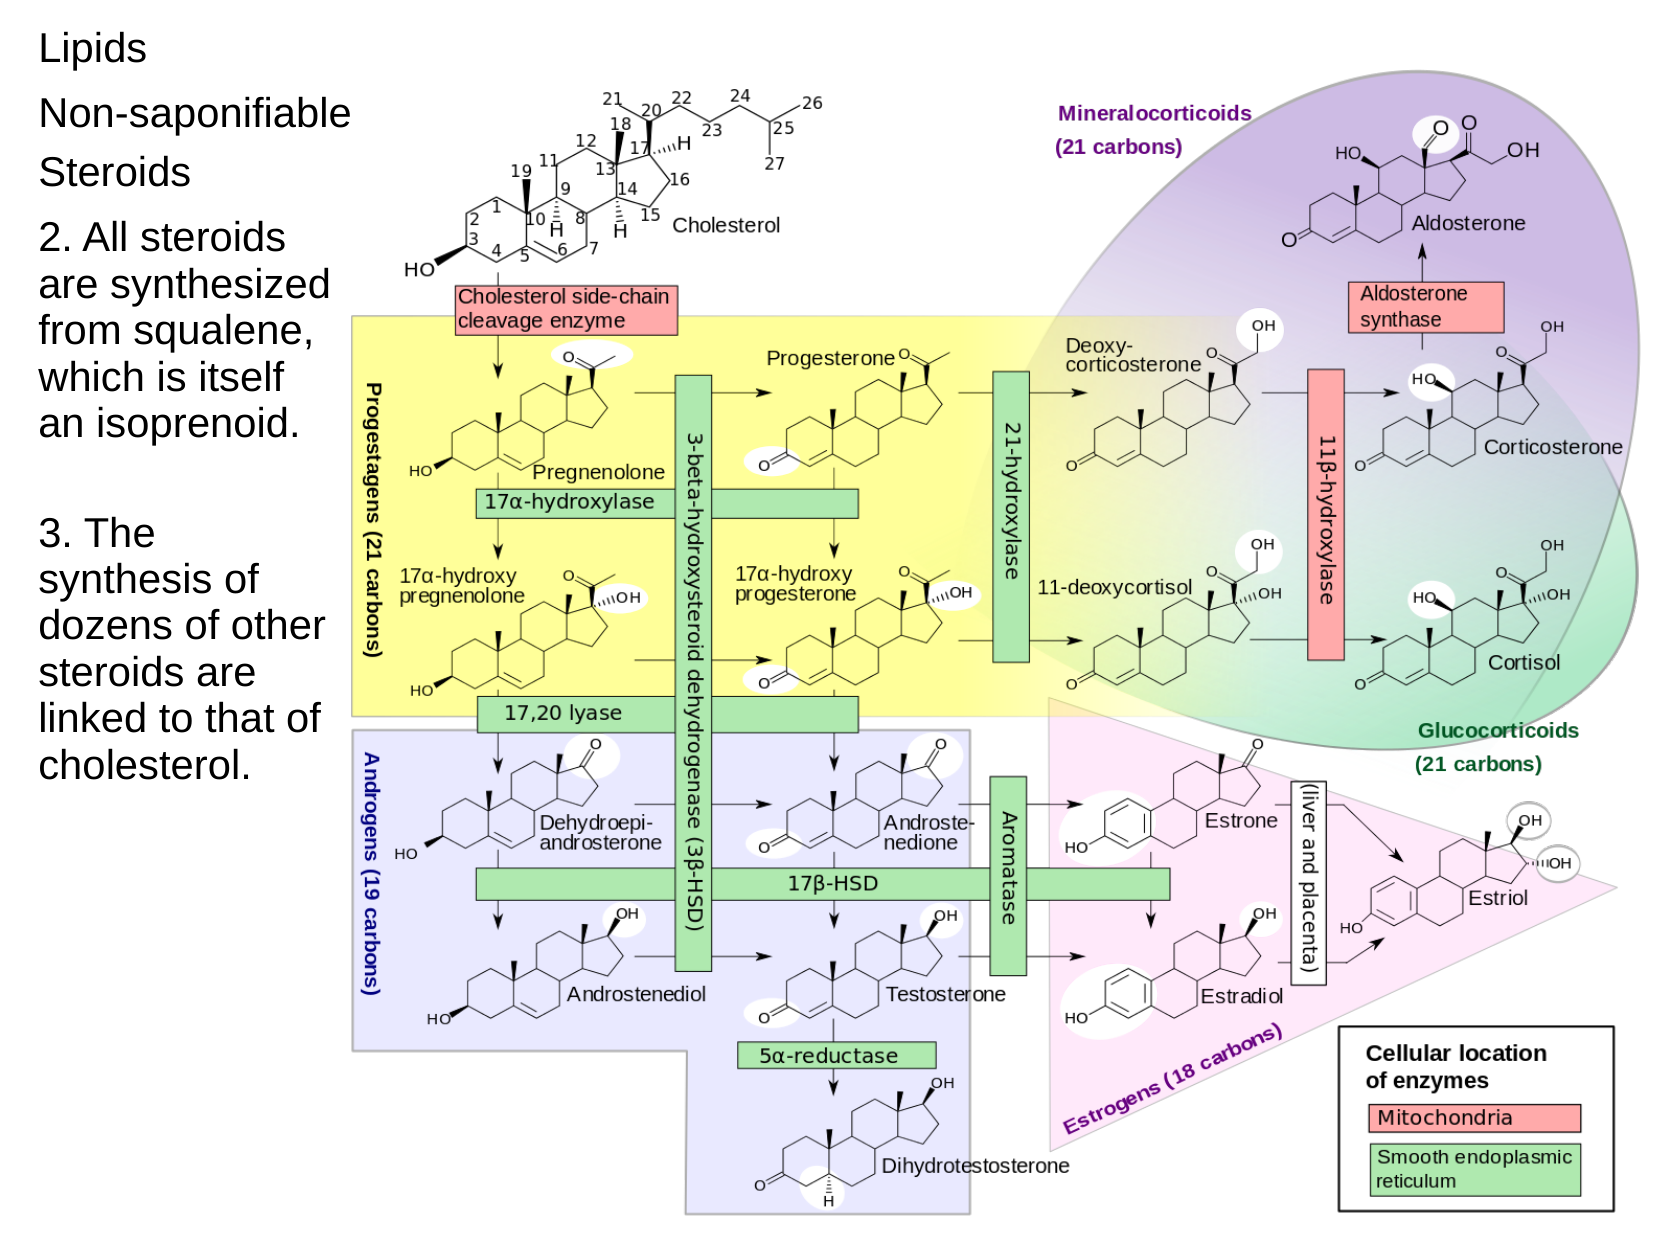

Lipids
Non-saponifiable
Steroids
2. All steroids are synthesized from squalene, which is itself an isoprenoid.
3. The synthesis of dozens of other steroids are linked to that of cholesterol.